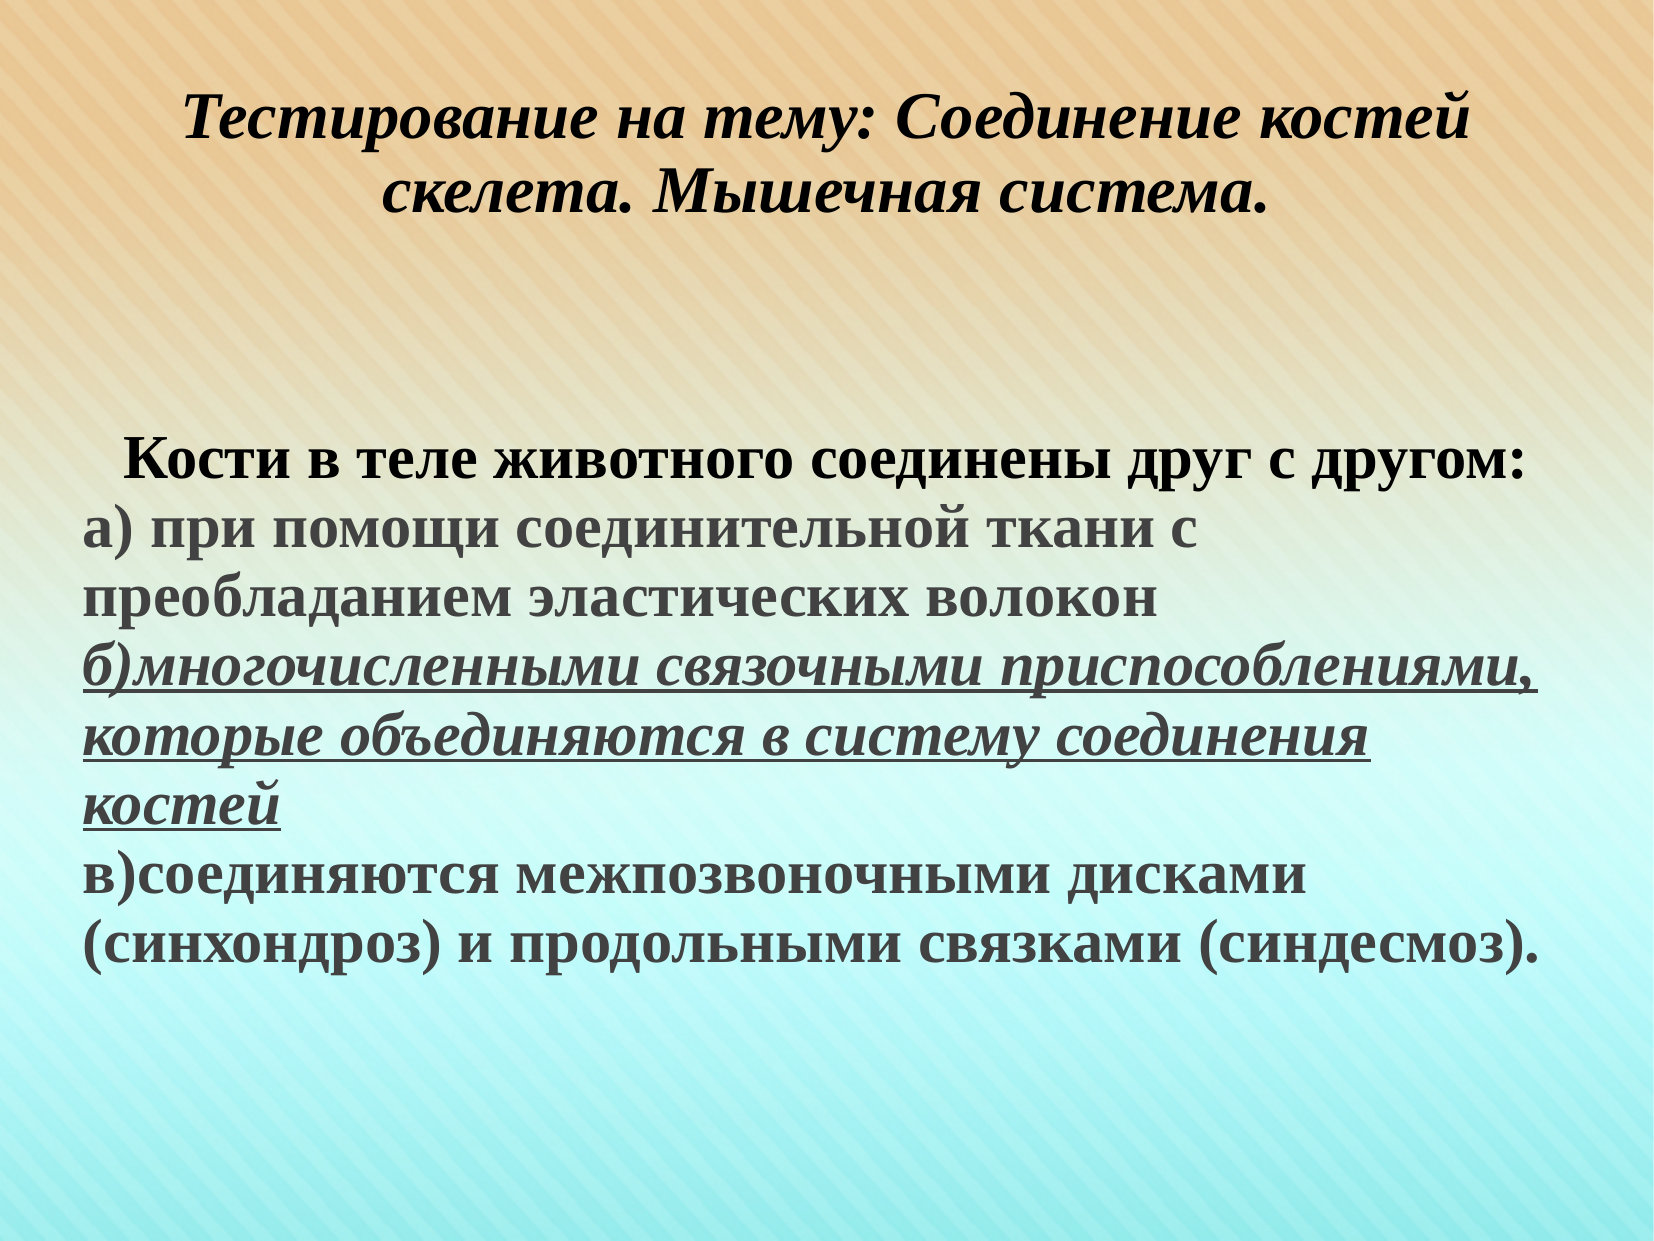

# Тестирование на тему: Соединение костей скелета. Мышечная система.
Кости в теле животного соединены друг с другом:
а) при помощи соединительной ткани с преобладанием эластических волокон
б)многочисленными связочными приспособлениями, которые объединяются в систему соединения костей
в)соединяются межпозвоночными дисками (синхондроз) и продольными связками (синдесмоз).